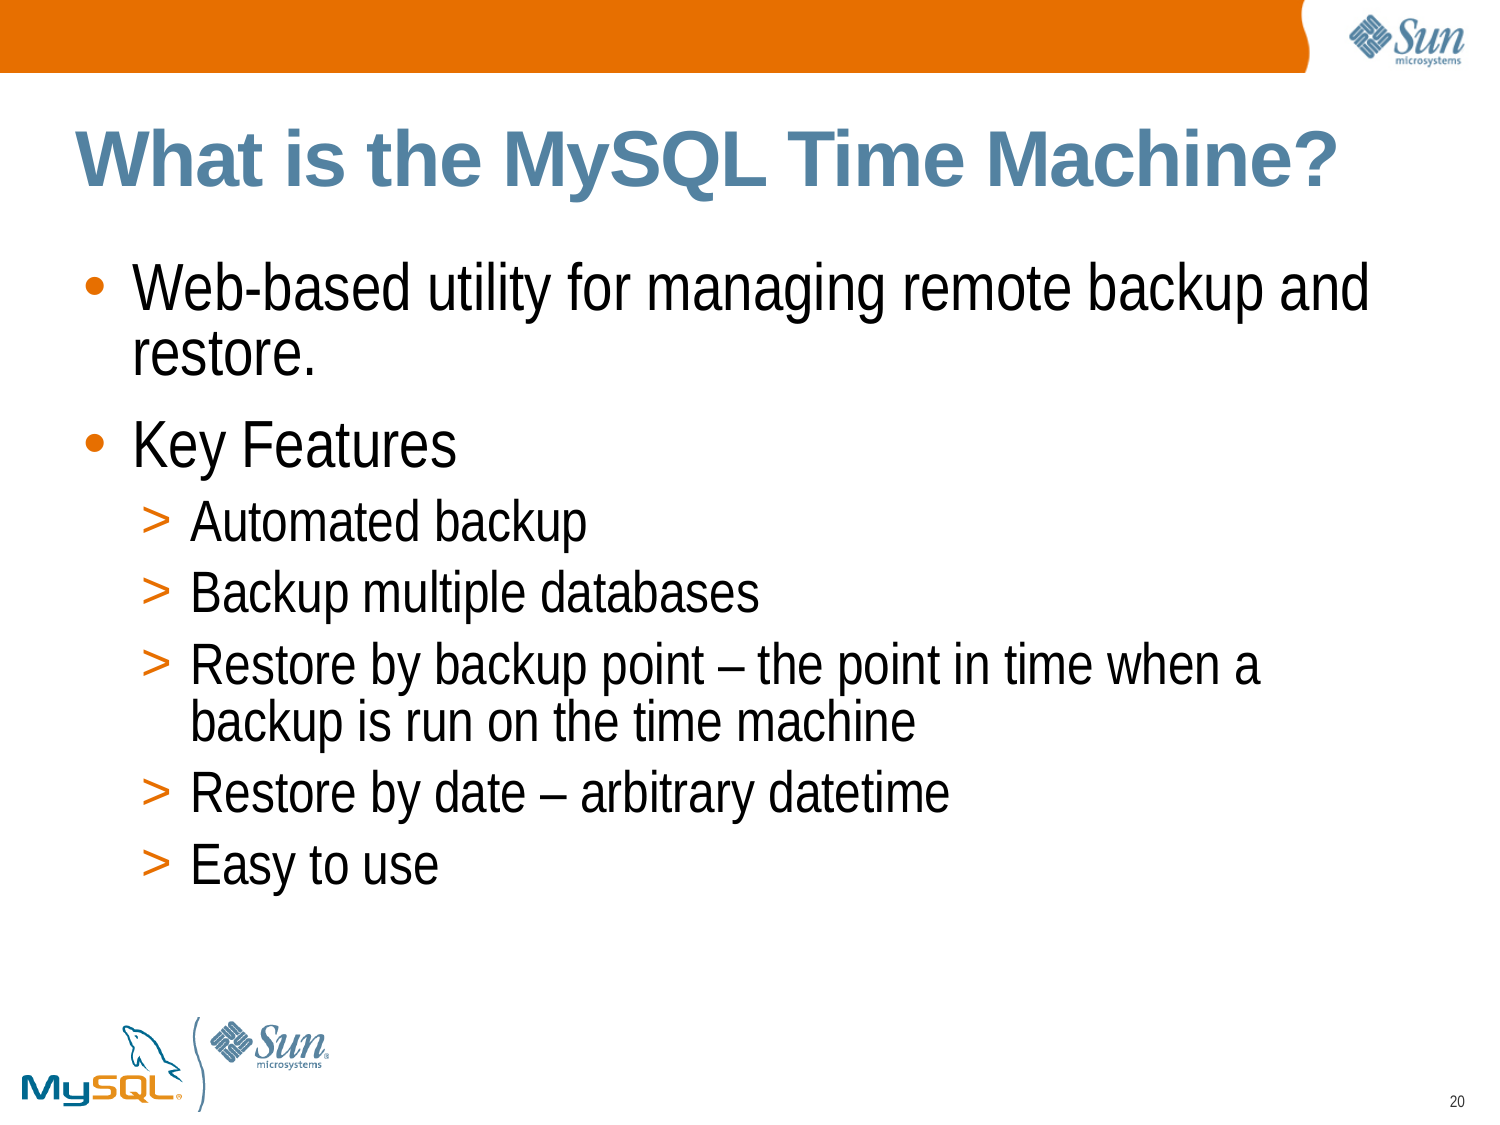

# What is the MySQL Time Machine?
Web-based utility for managing remote backup and restore.
Key Features
Automated backup
Backup multiple databases
Restore by backup point – the point in time when a backup is run on the time machine
Restore by date – arbitrary datetime
Easy to use